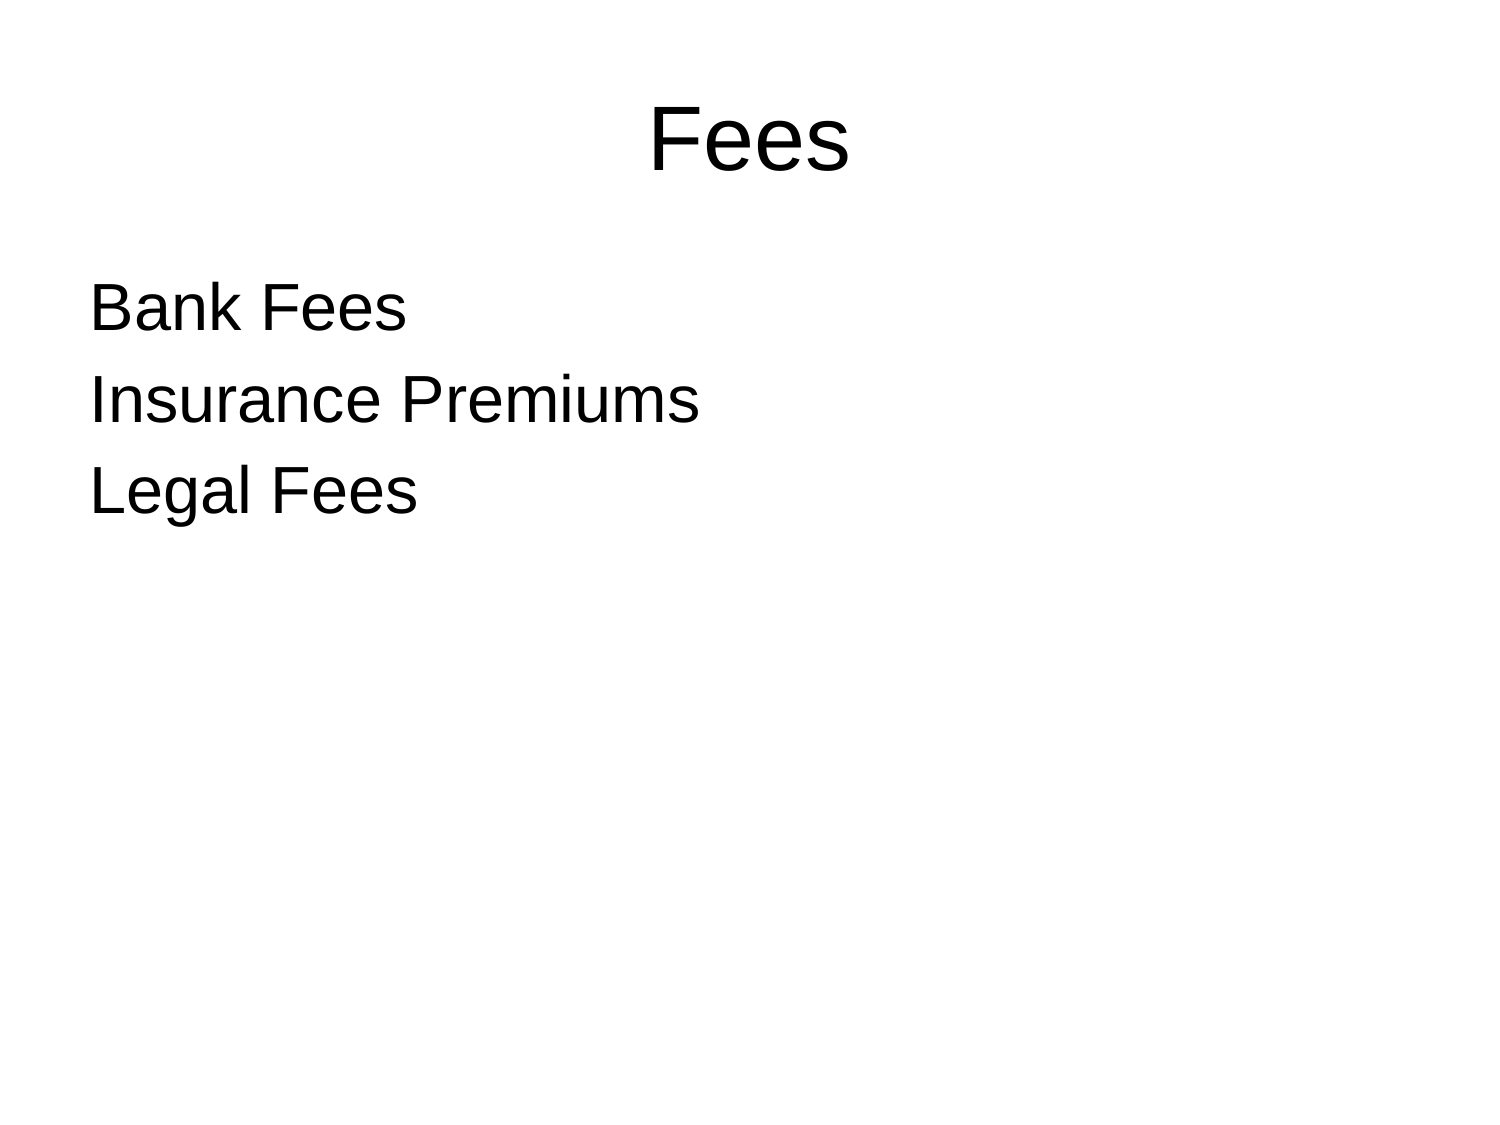

# Fees
Bank Fees
Insurance Premiums
Legal Fees